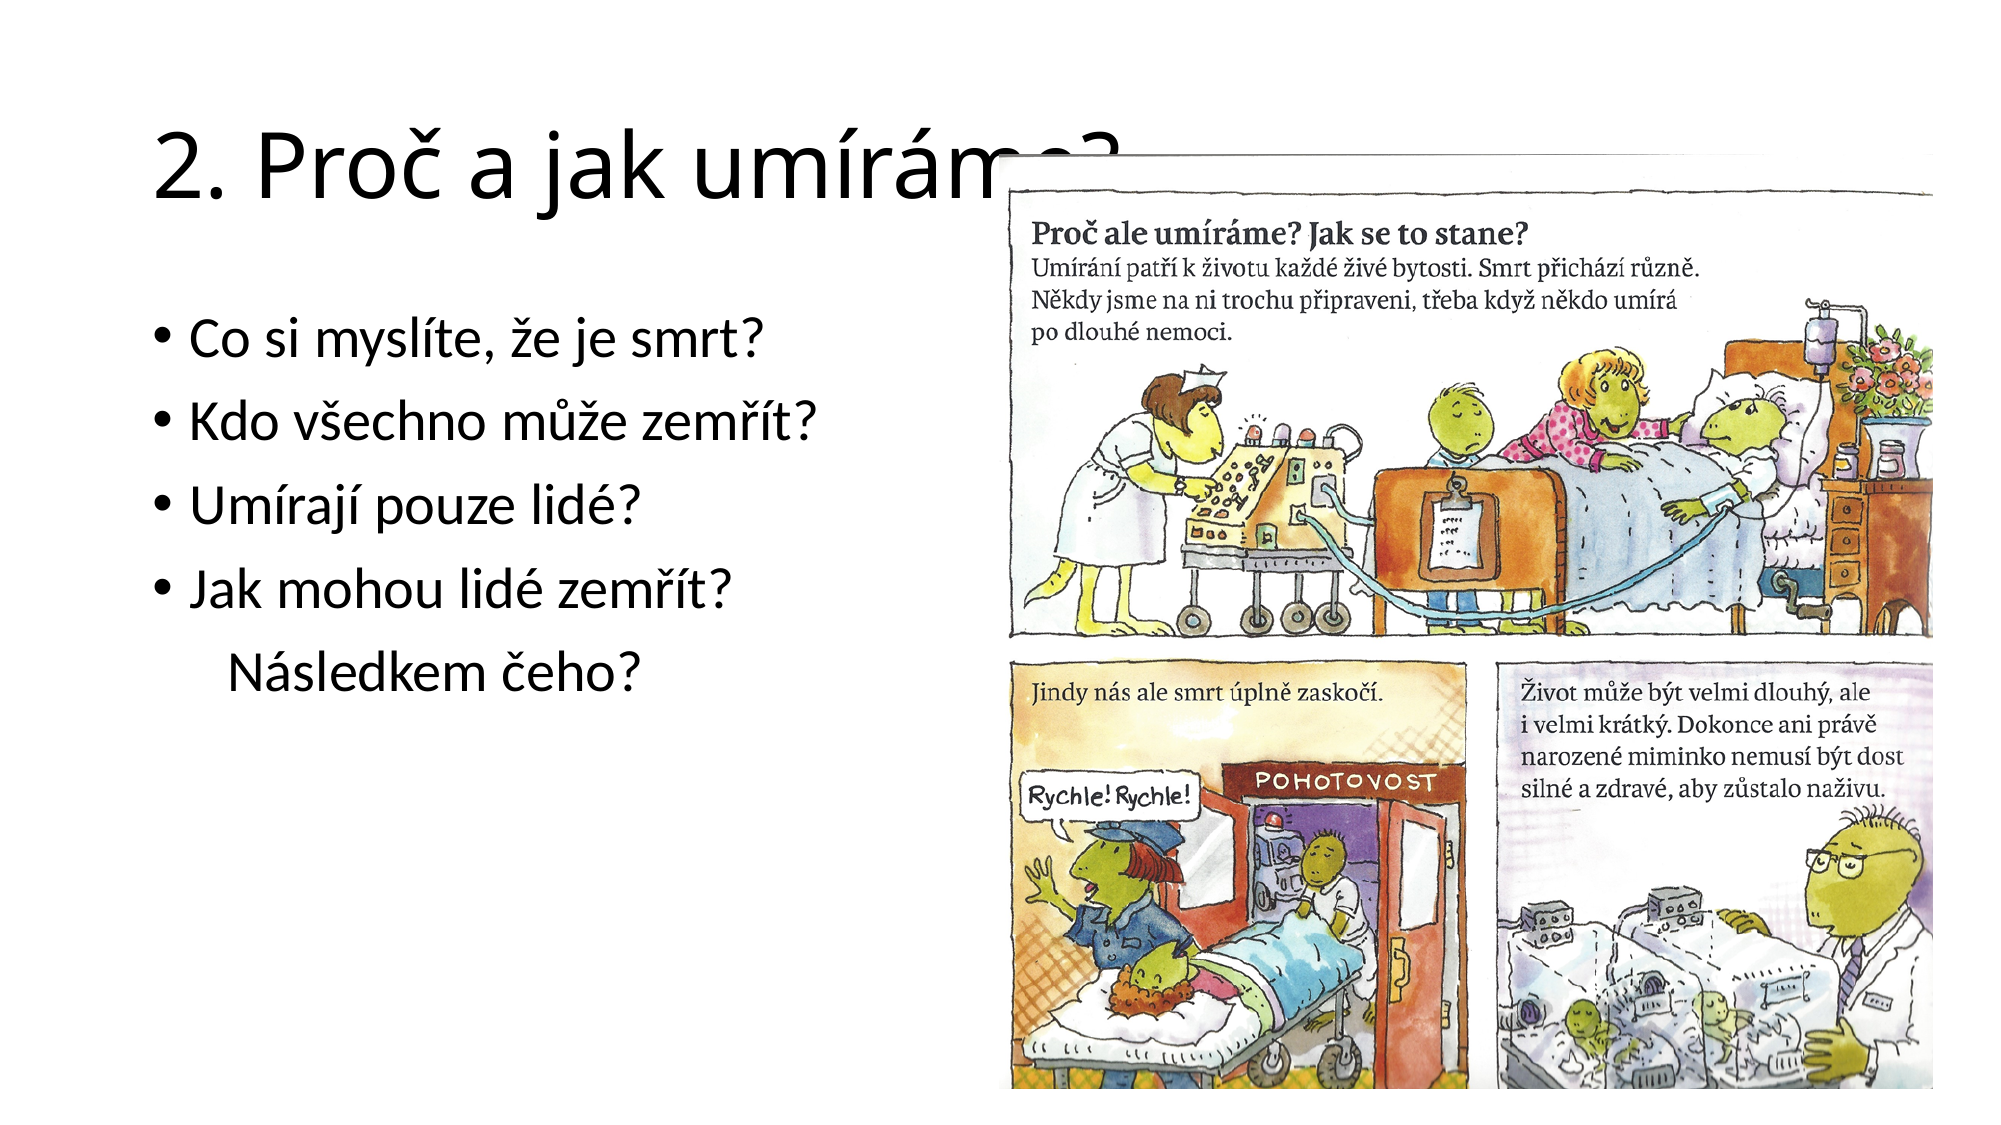

# 2. Proč a jak umíráme?
Co si myslíte, že je smrt?
Kdo všechno může zemřít?
Umírají pouze lidé?
Jak mohou lidé zemřít?
	Následkem čeho?